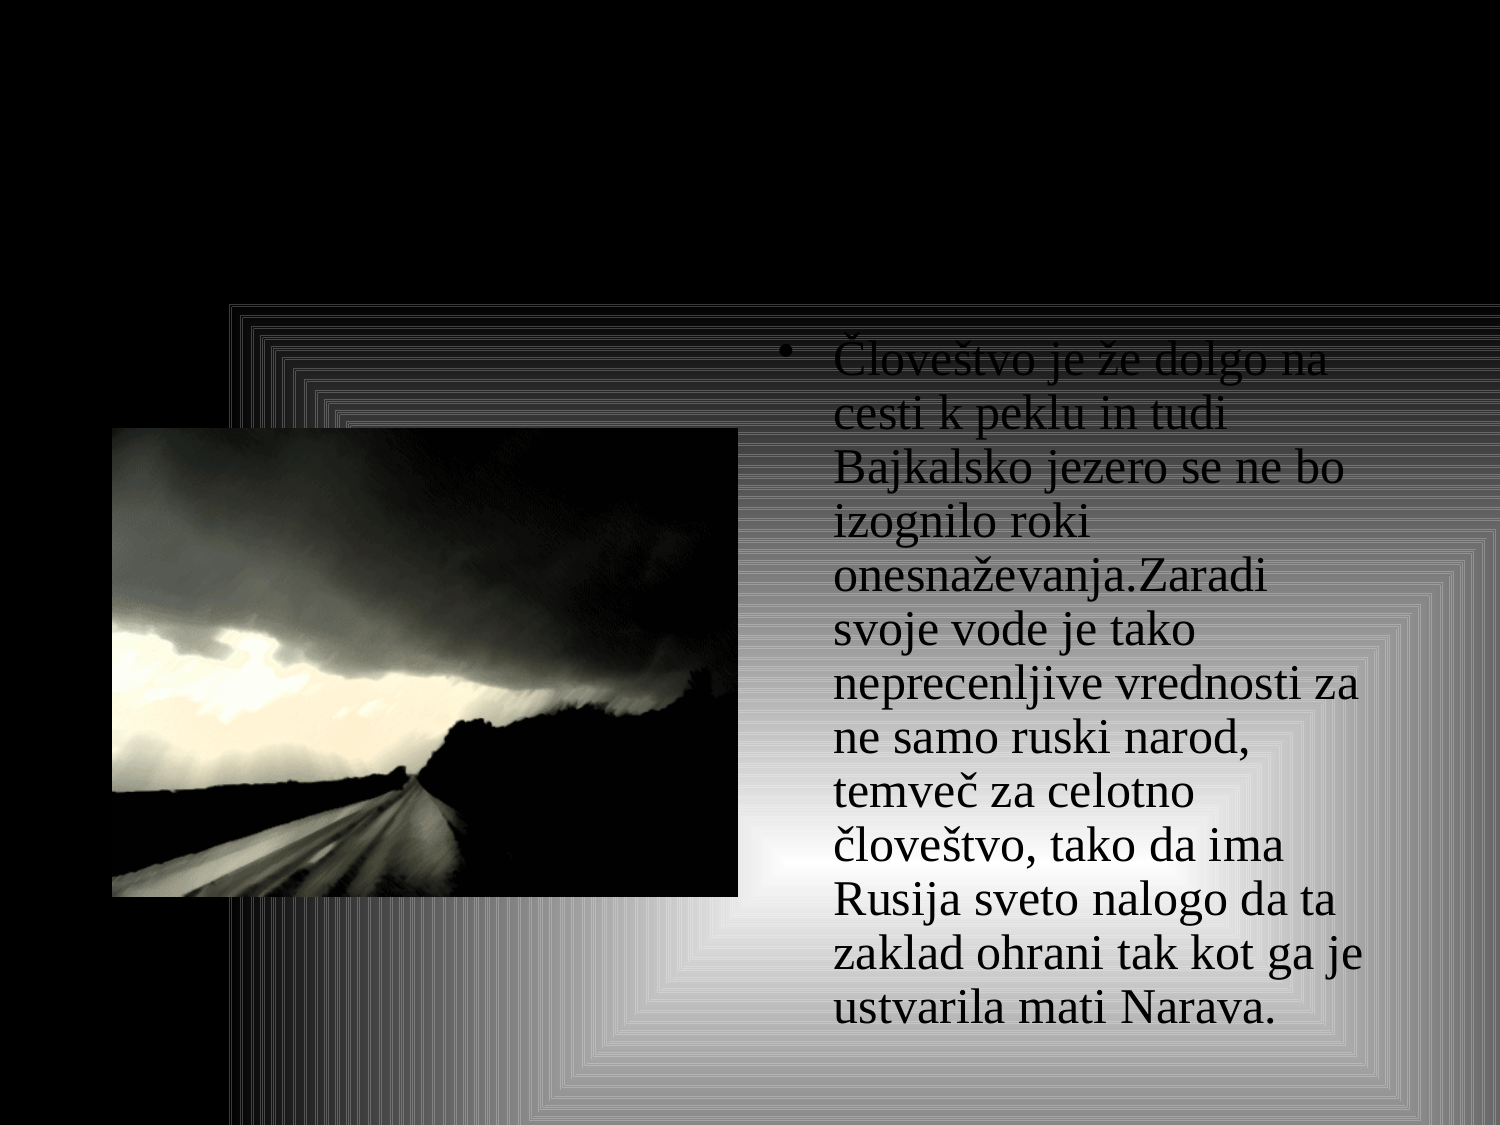

# Pomen jezera
Človeštvo je že dolgo na cesti k peklu in tudi Bajkalsko jezero se ne bo izognilo roki onesnaževanja.Zaradi svoje vode je tako neprecenljive vrednosti za ne samo ruski narod, temveč za celotno človeštvo, tako da ima Rusija sveto nalogo da ta zaklad ohrani tak kot ga je ustvarila mati Narava.